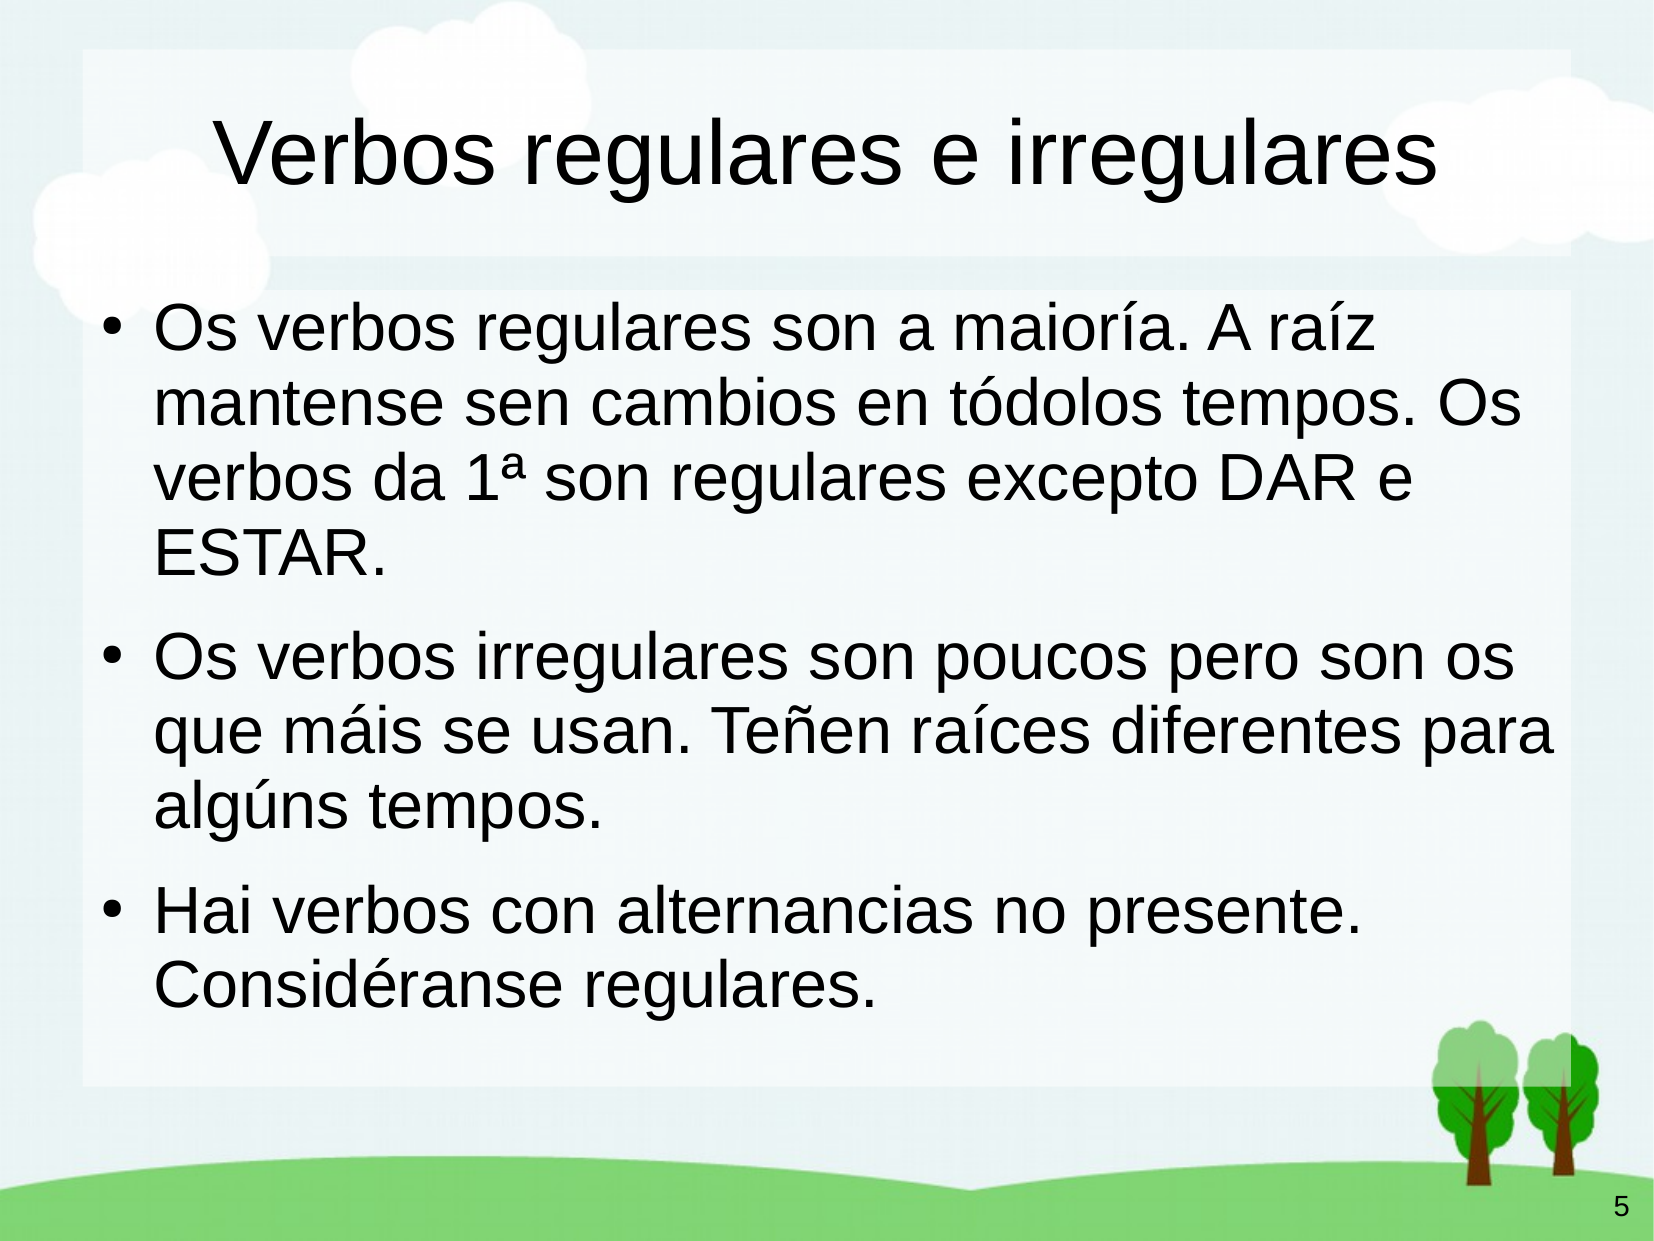

# Verbos regulares e irregulares
Os verbos regulares son a maioría. A raíz mantense sen cambios en tódolos tempos. Os verbos da 1ª son regulares excepto DAR e ESTAR.
Os verbos irregulares son poucos pero son os que máis se usan. Teñen raíces diferentes para algúns tempos.
Hai verbos con alternancias no presente. Considéranse regulares.
5